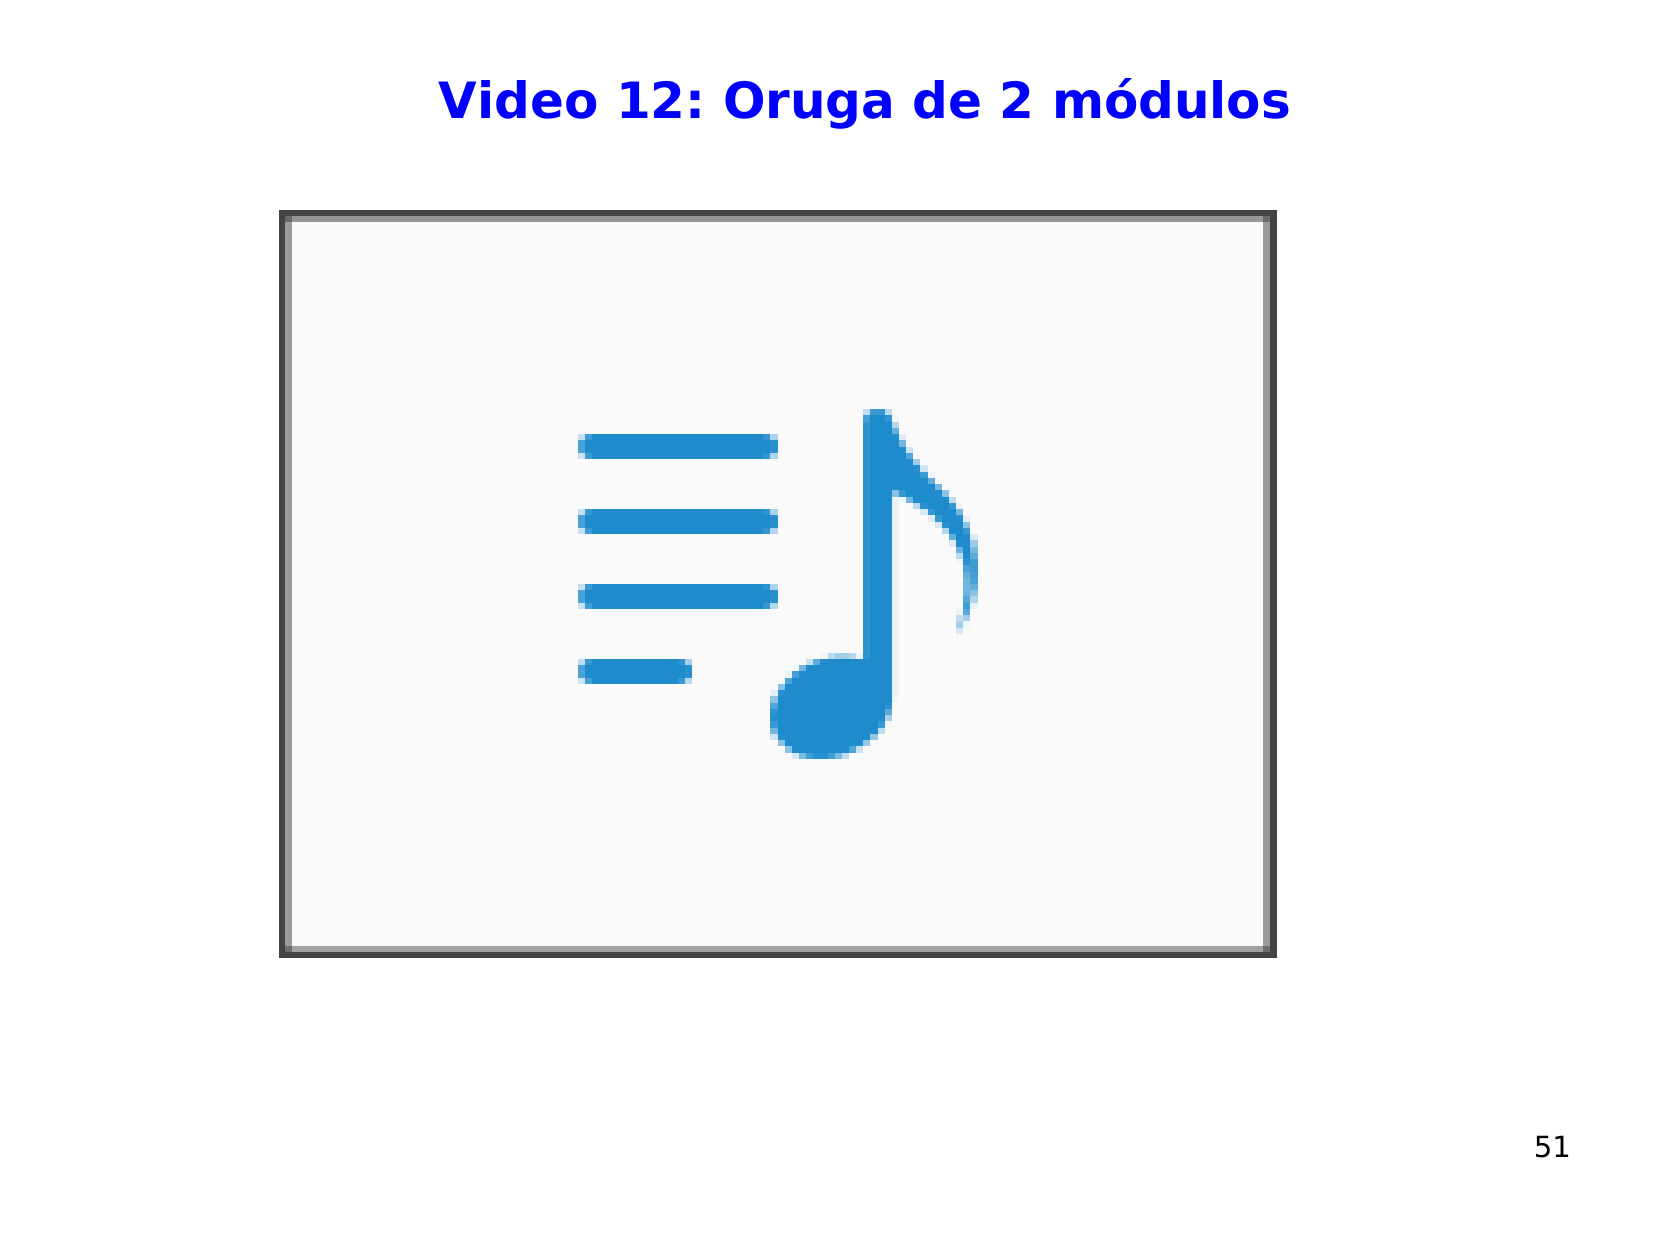

Video 12: Oruga de 2 módulos
51